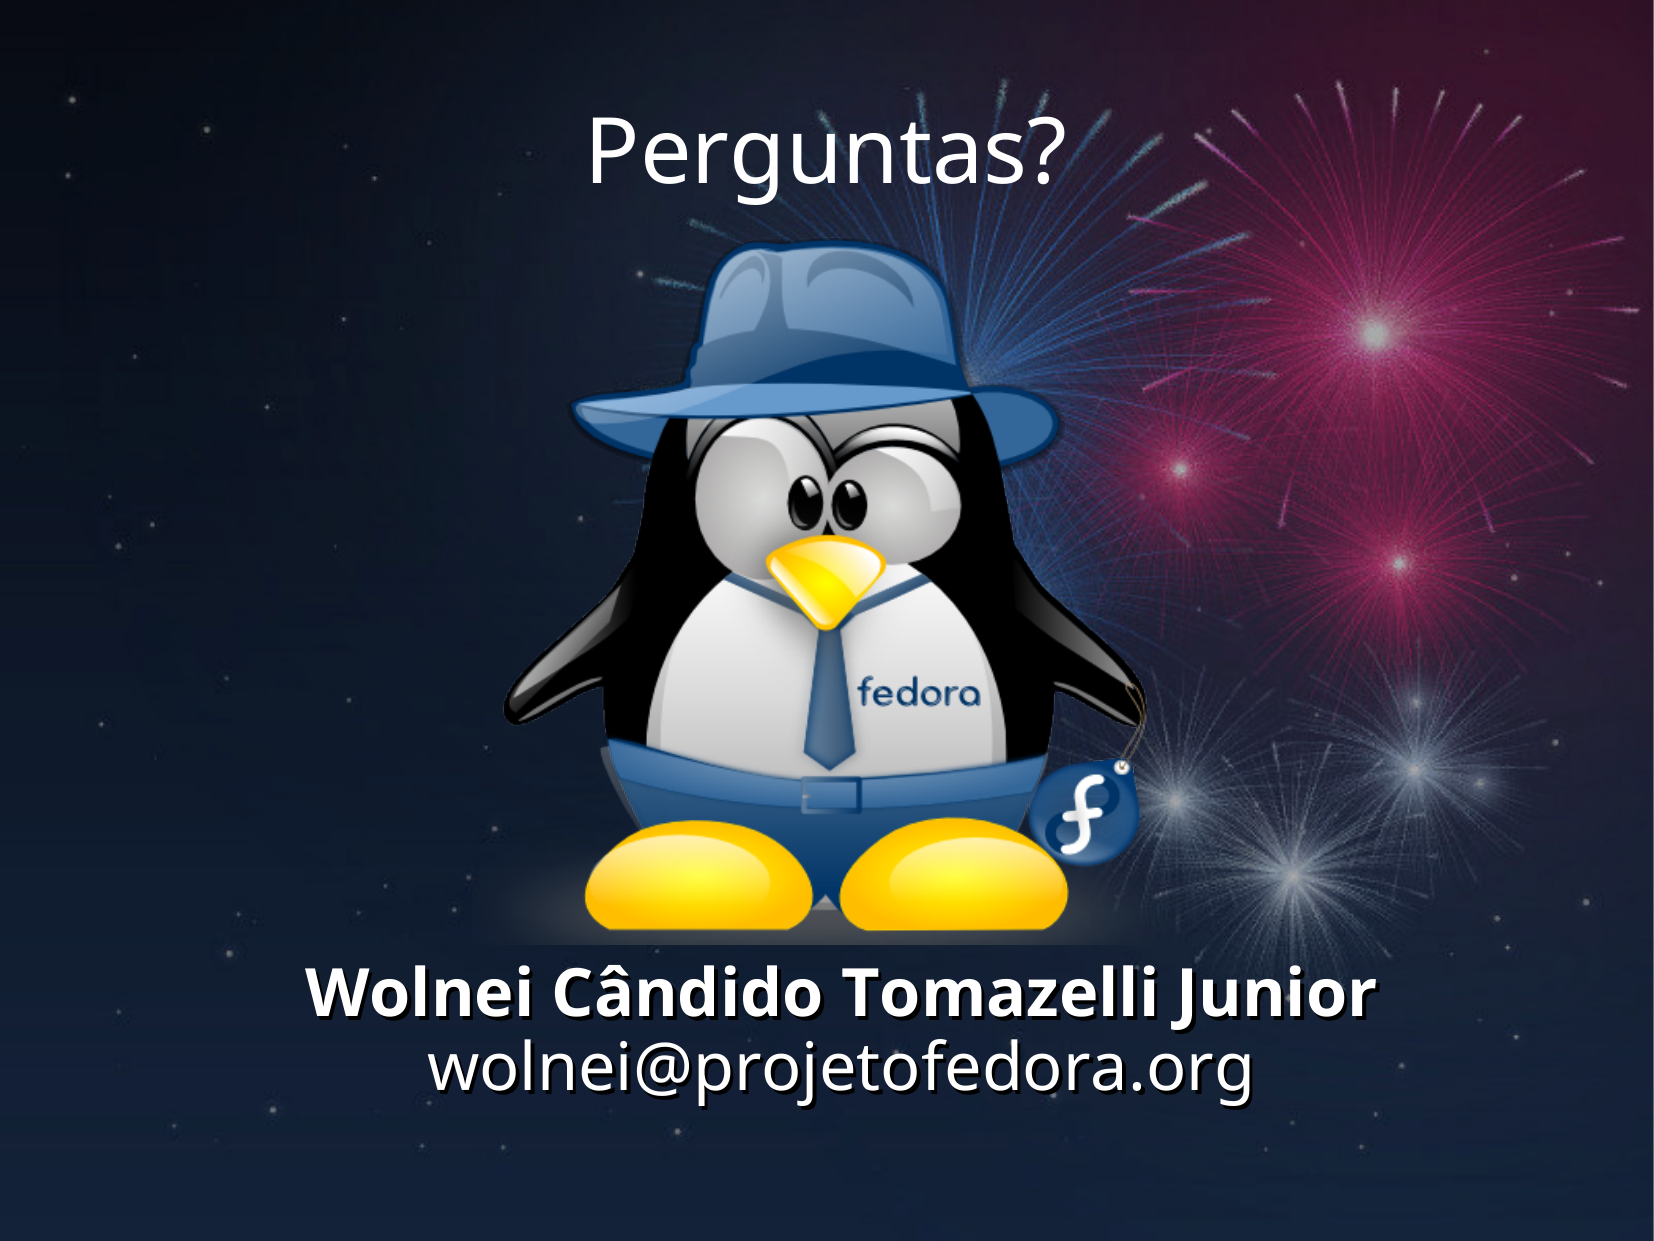

# Perguntas?
Wolnei Cândido Tomazelli Junior
wolnei@projetofedora.org